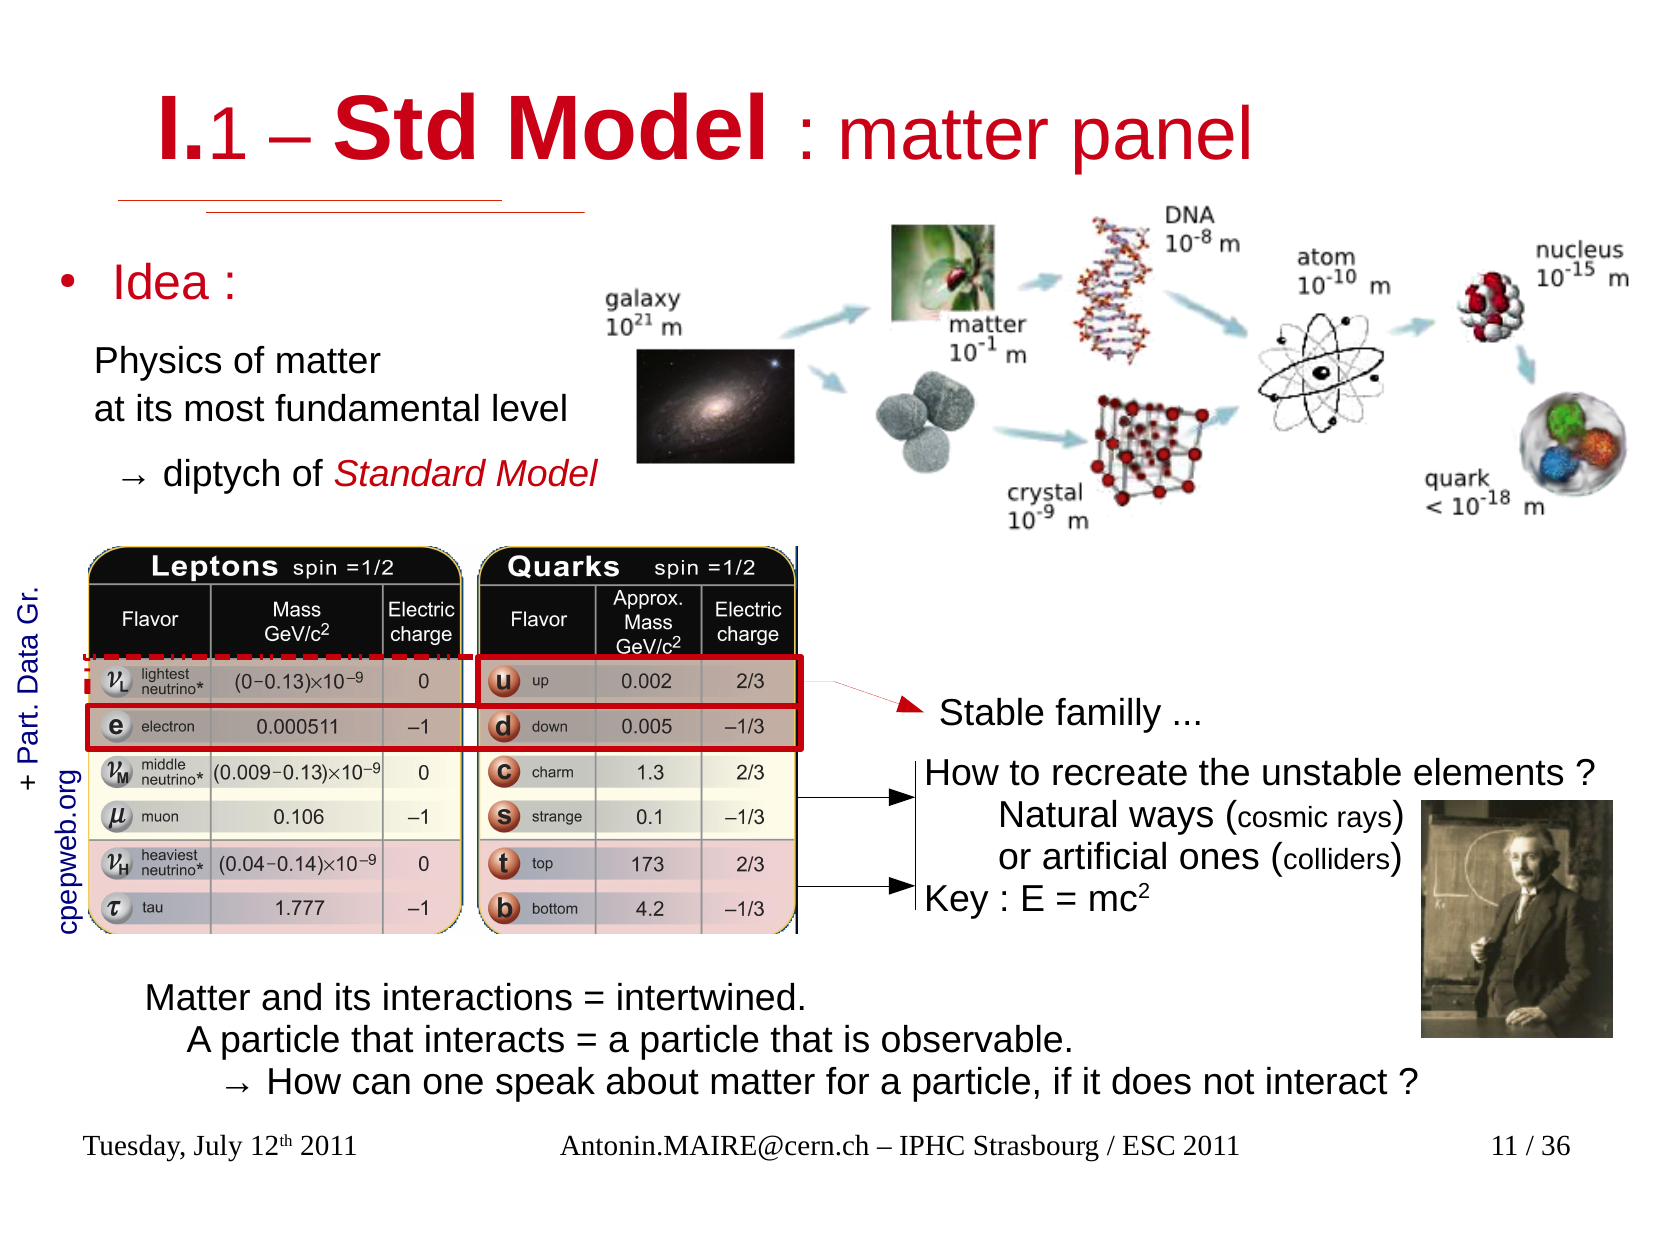

# I.1 – Std Model : matter panel
Idea :
 Physics of matter
 at its most fundamental level
 → diptych of Standard Model
Revoir ppt de Cohen-Tannoudji
sur MS
→ http://www.gicotan.fr/
+ Part. Data Gr.
Stable familly ...
How to recreate the unstable elements ?
	Natural ways (cosmic rays)
	or artificial ones (colliders)
Key : E = mc2
cpepweb.org
Matter and its interactions = intertwined.
 A particle that interacts = a particle that is observable.
	→ How can one speak about matter for a particle, if it does not interact ?
Antonin Maire - IPHC Strasbourg / AliceWeek Apr. 08
11